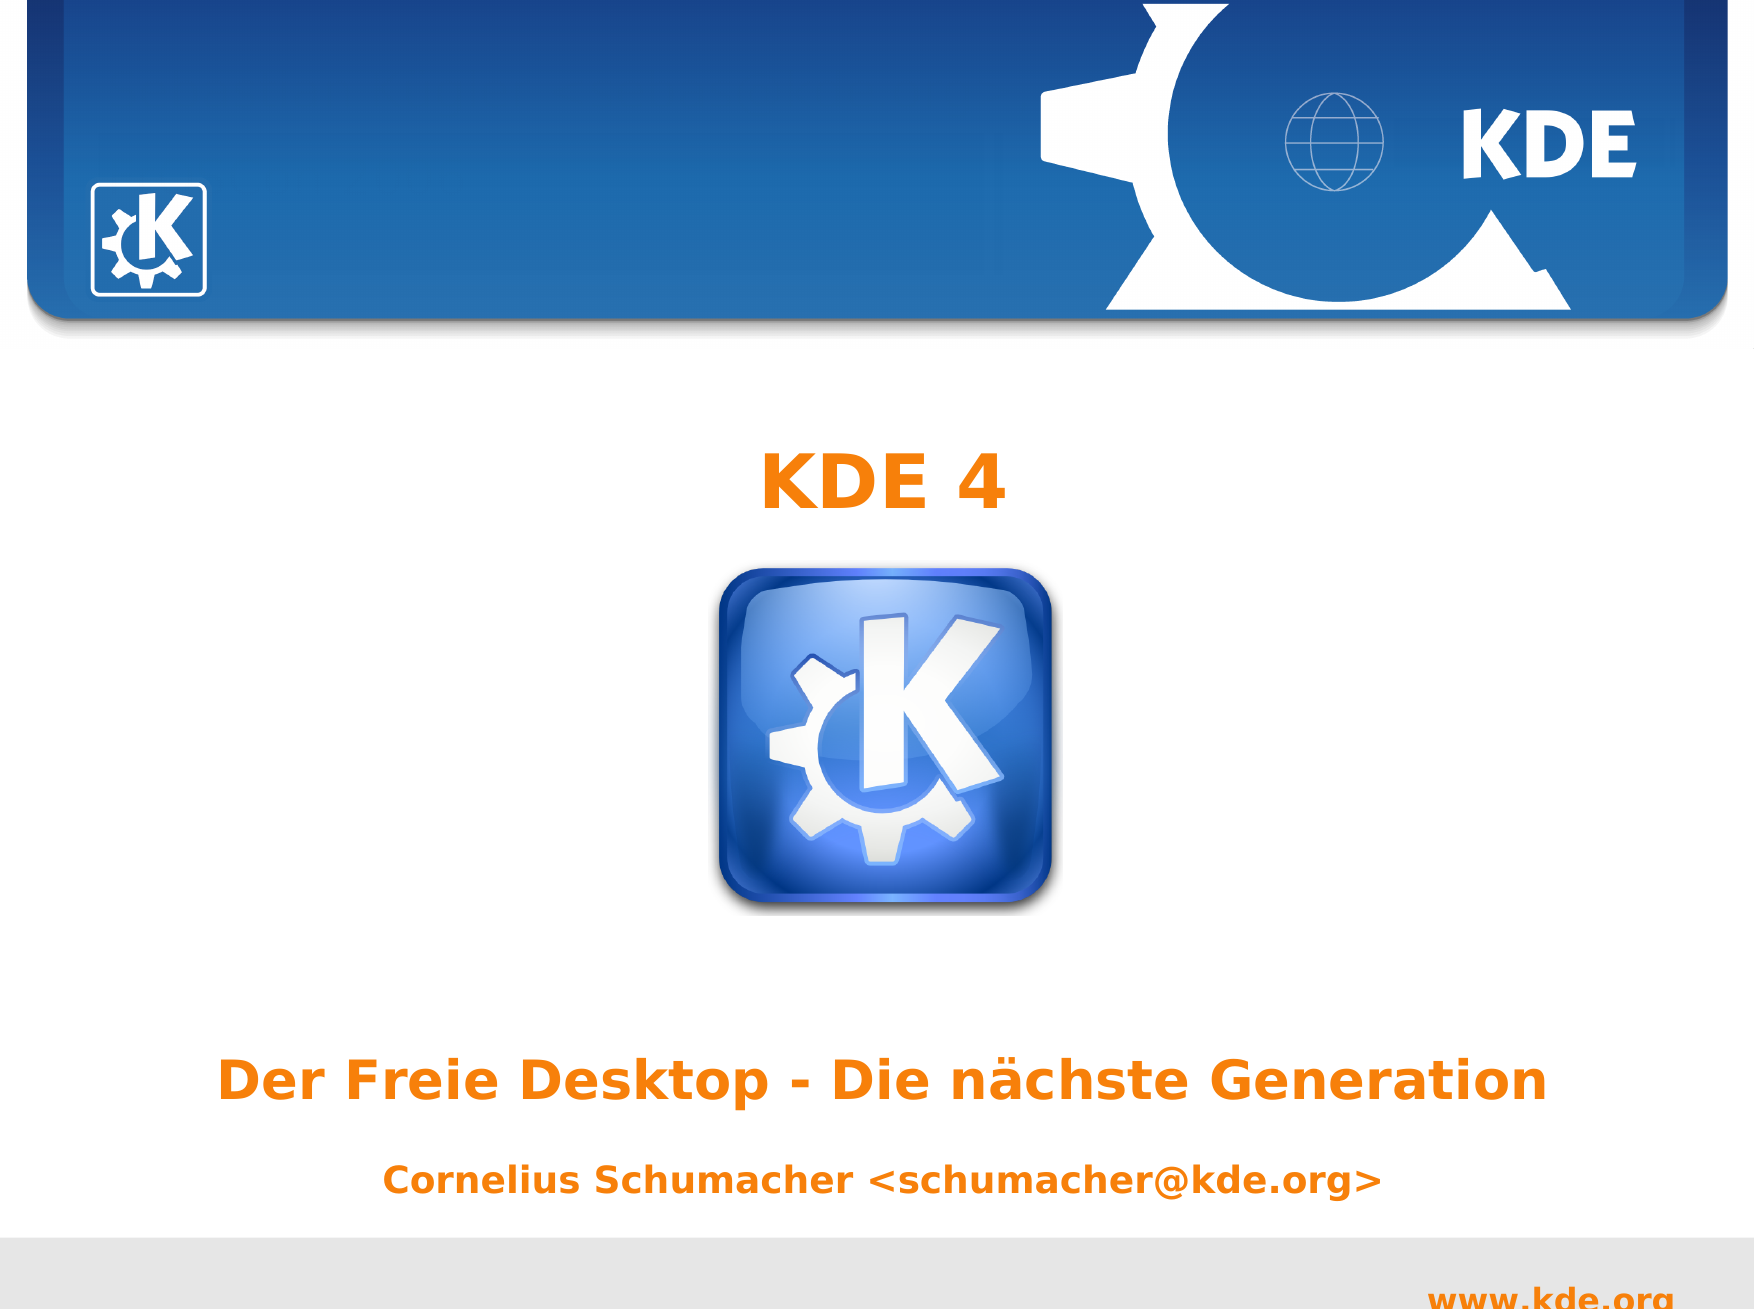

KDE 4
Der Freie Desktop - Die nächste Generation
Cornelius Schumacher <schumacher@kde.org>